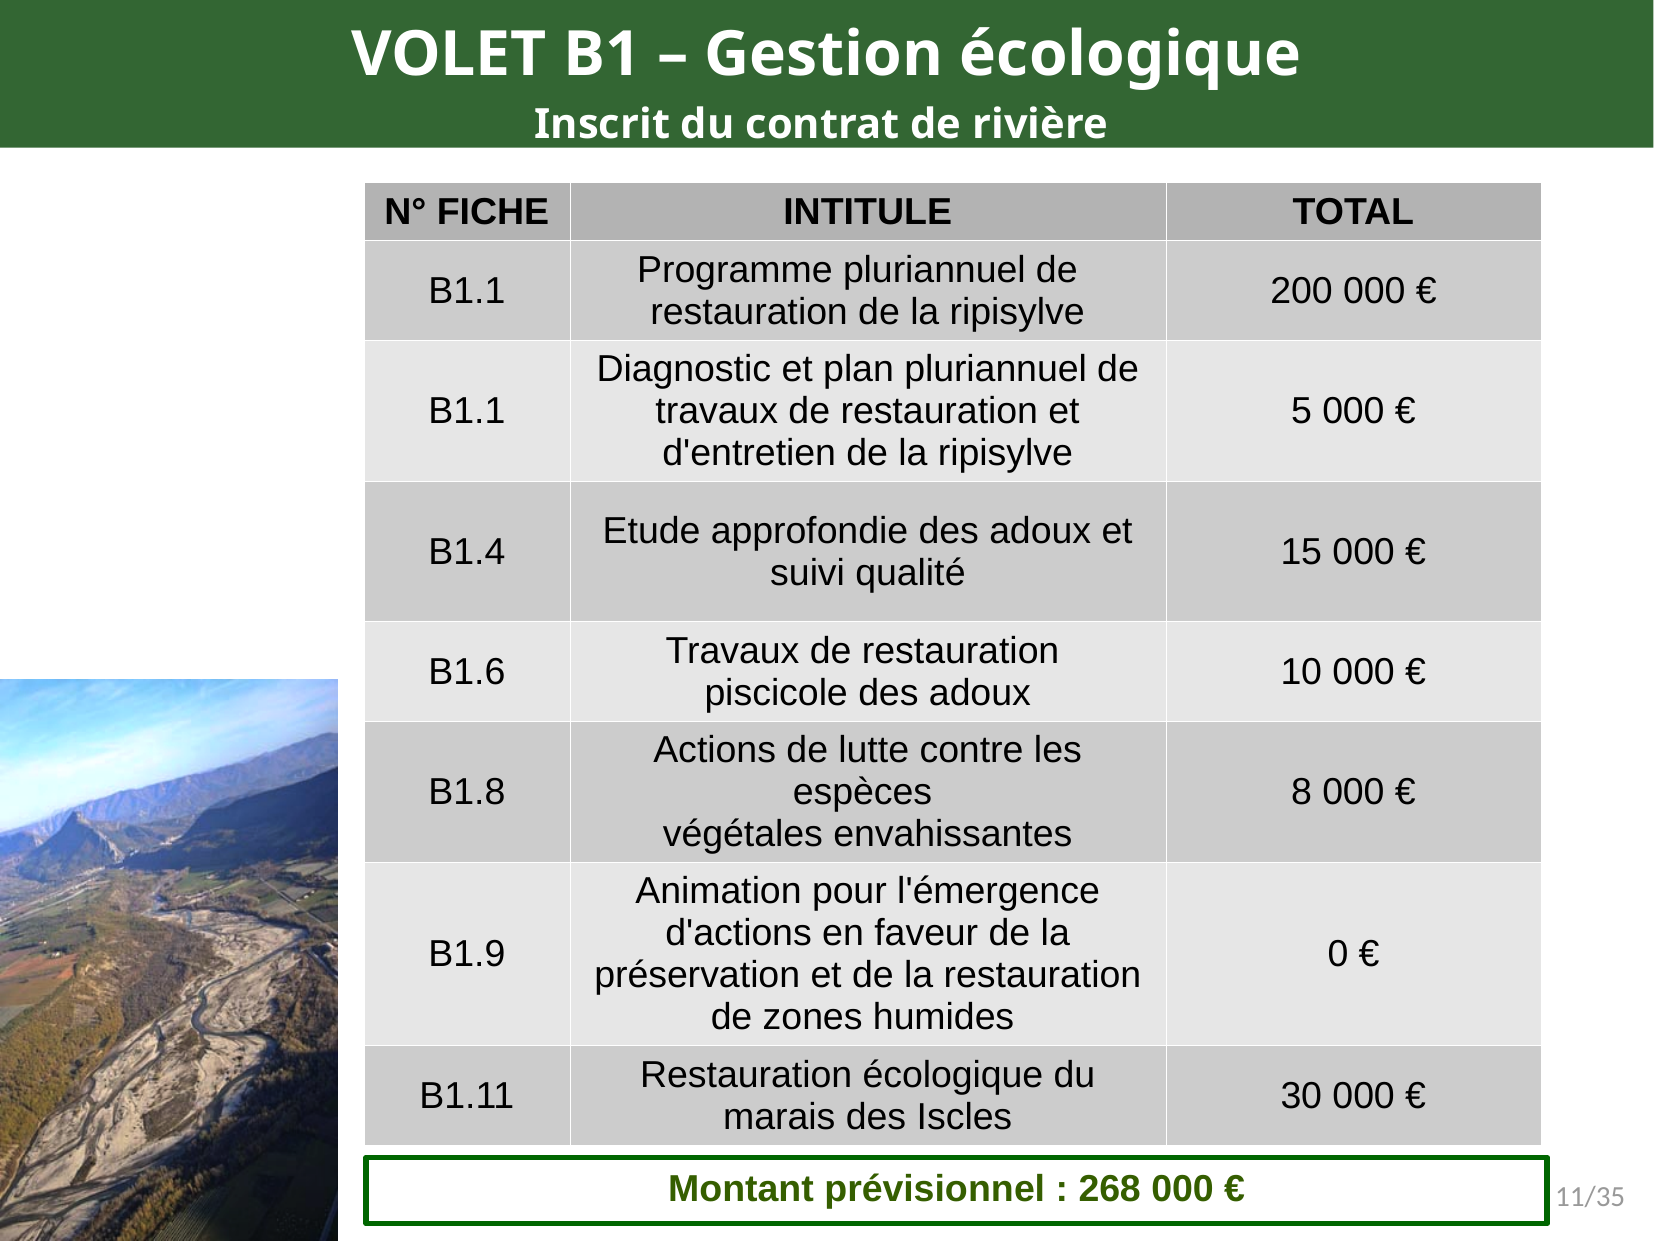

VOLET B1 – Gestion écologique
Inscrit du contrat de rivière
| N° FICHE | INTITULE | TOTAL |
| --- | --- | --- |
| B1.1 | Programme pluriannuel de restauration de la ripisylve | 200 000 € |
| B1.1 | Diagnostic et plan pluriannuel de travaux de restauration et d'entretien de la ripisylve | 5 000 € |
| B1.4 | Etude approfondie des adoux et suivi qualité | 15 000 € |
| B1.6 | Travaux de restauration piscicole des adoux | 10 000 € |
| B1.8 | Actions de lutte contre les espèces végétales envahissantes | 8 000 € |
| B1.9 | Animation pour l'émergence d'actions en faveur de la préservation et de la restauration de zones humides | 0 € |
| B1.11 | Restauration écologique du marais des Iscles | 30 000 € |
Montant prévisionnel : 268 000 €
11